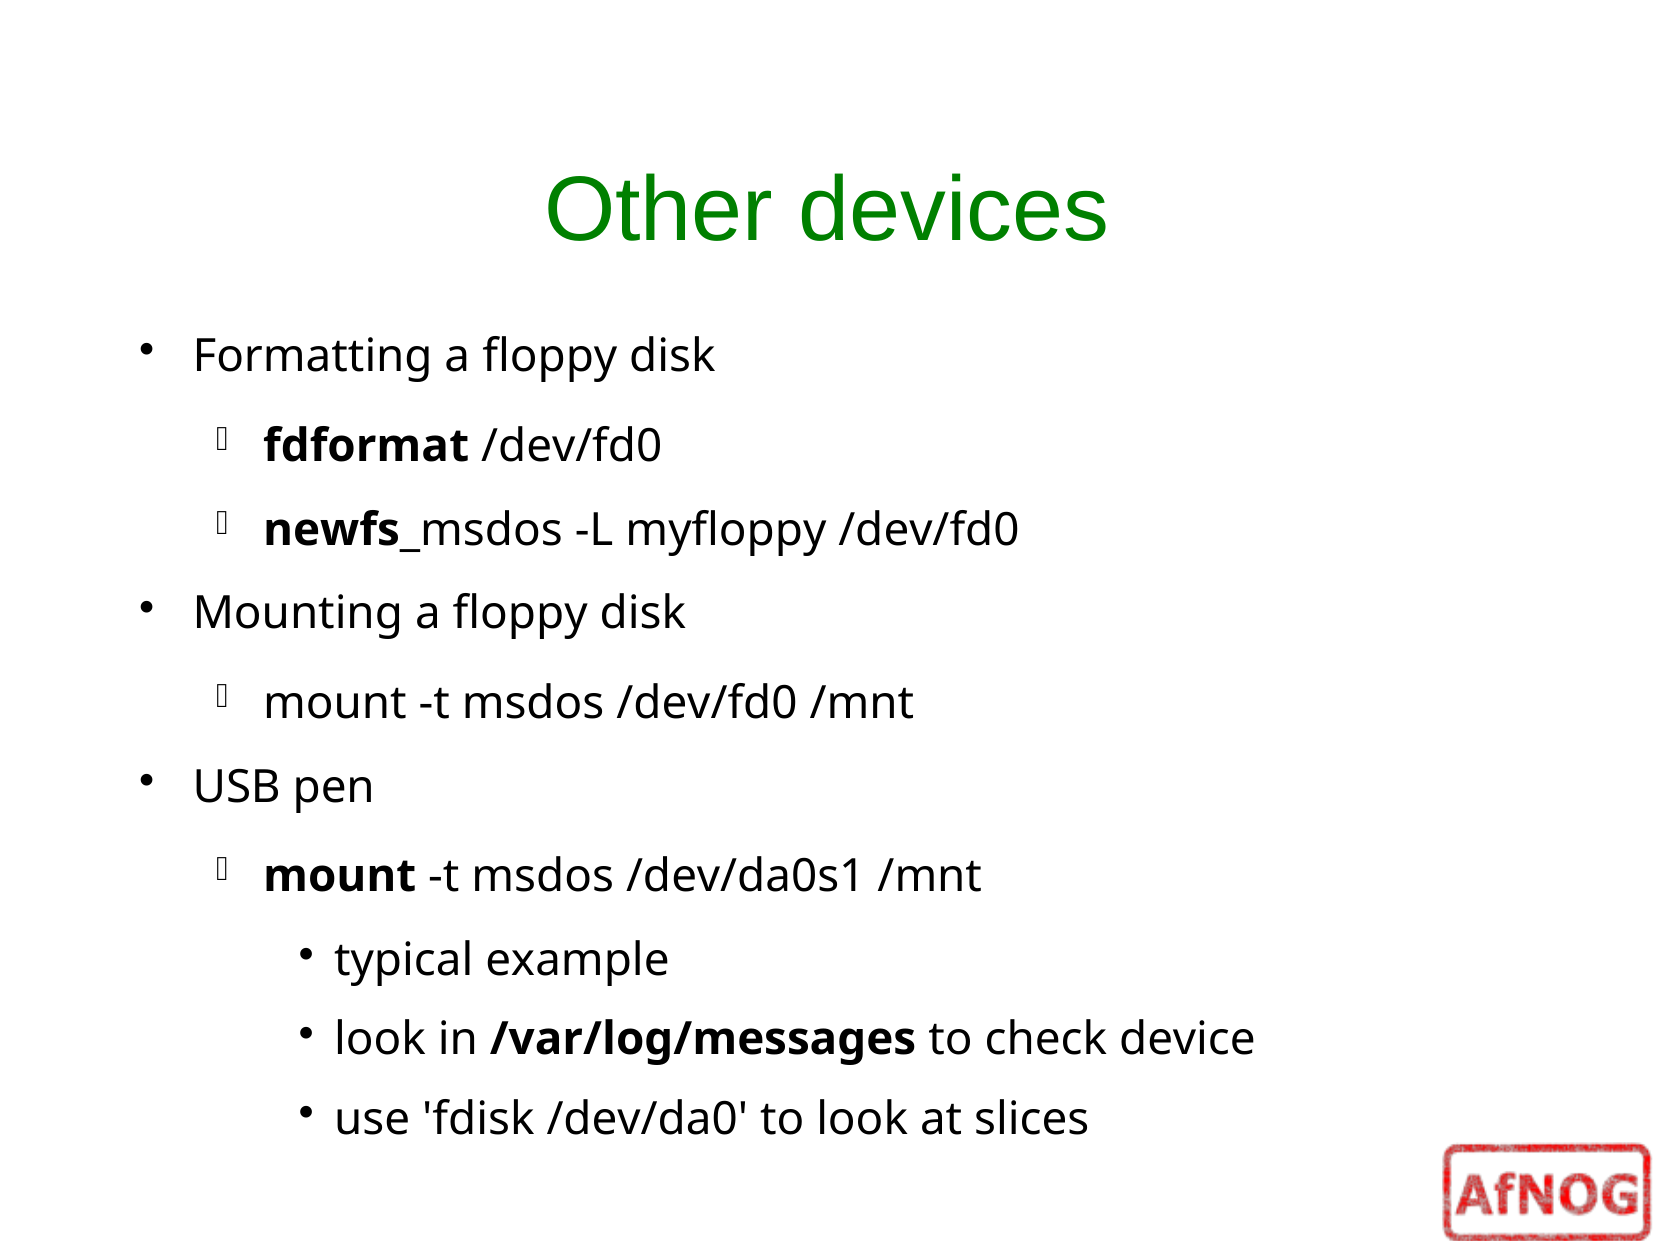

# Other devices
Formatting a floppy disk
fdformat /dev/fd0
newfs_msdos -L myfloppy /dev/fd0
Mounting a floppy disk
mount -t msdos /dev/fd0 /mnt
USB pen
mount -t msdos /dev/da0s1 /mnt
typical example
look in /var/log/messages to check device
use 'fdisk /dev/da0' to look at slices